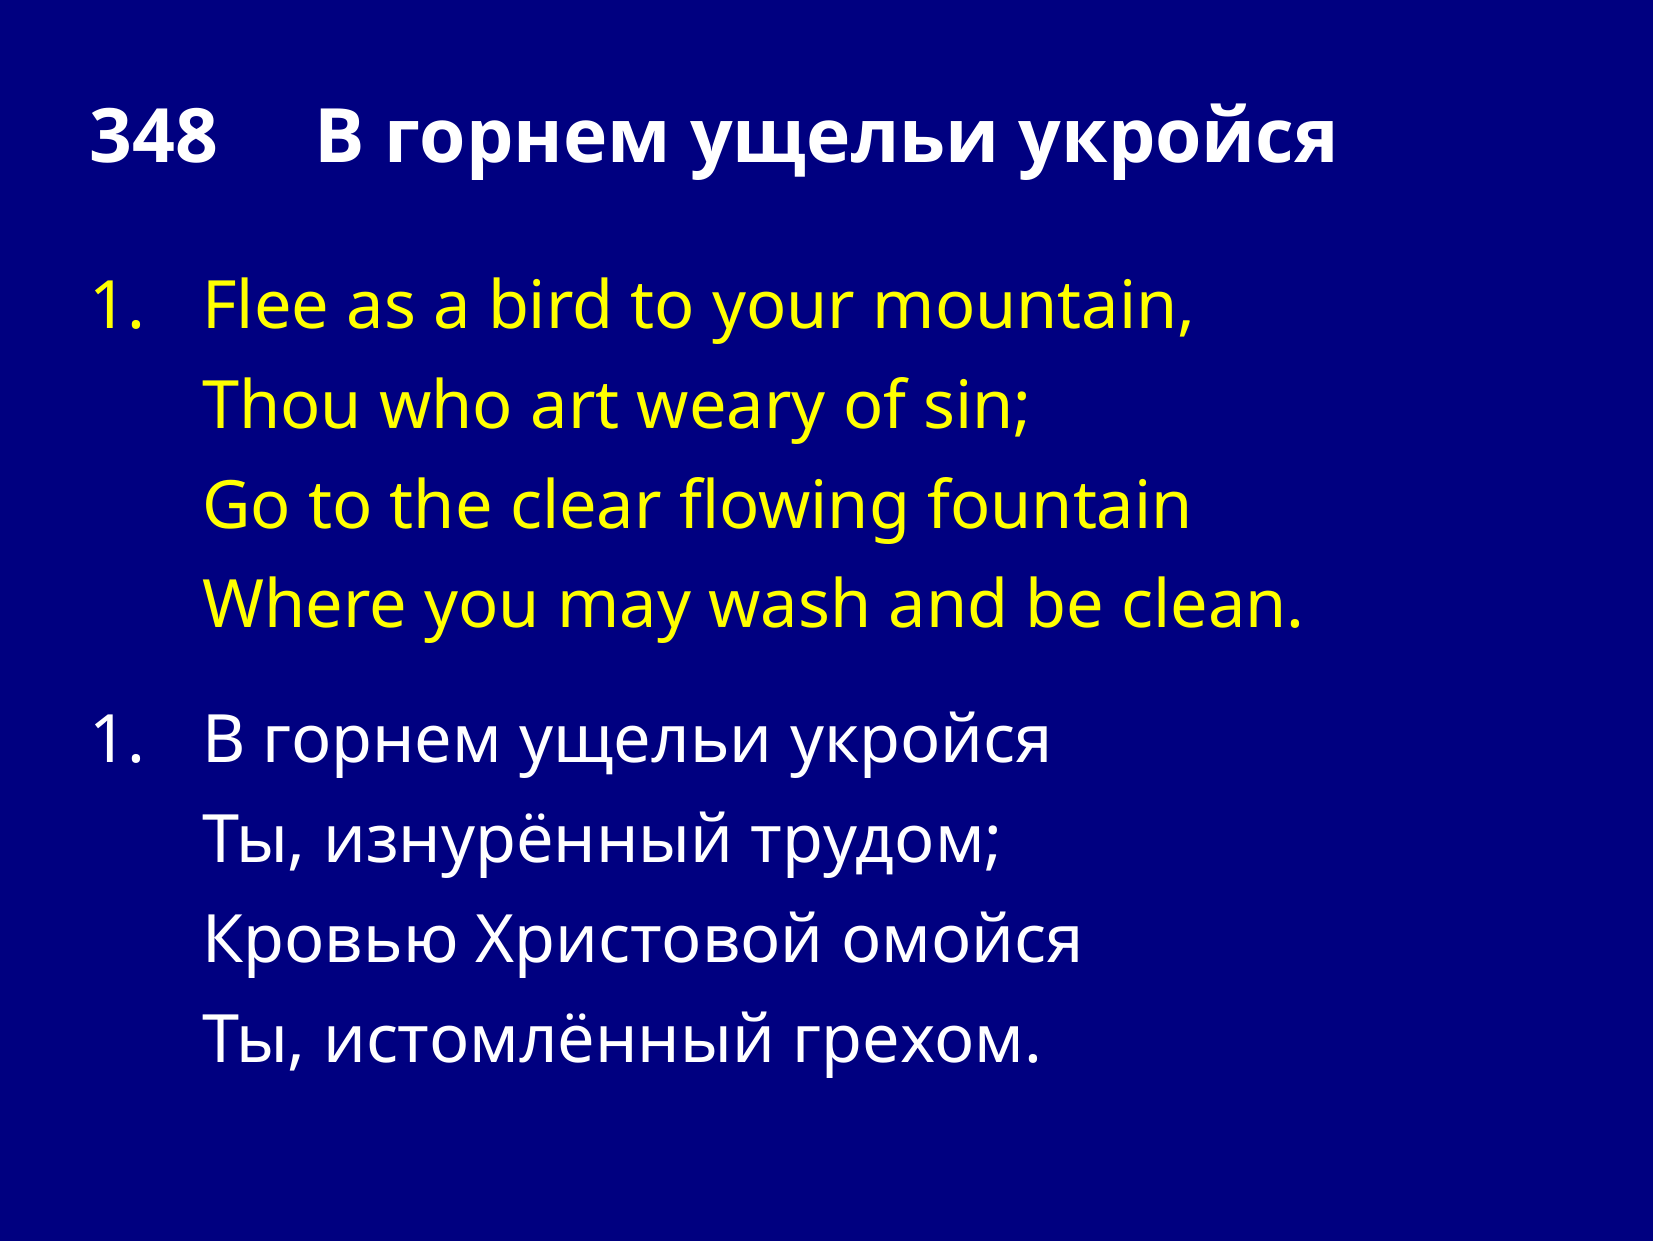

348	В горнем ущельи укройся
1.	Flee as a bird to your mountain,
	Thou who art weary of sin;
	Go to the clear flowing fountain
	Where you may wash and be clean.
1.	В горнем ущельи укройся
	Ты, изнурённый трудом;
	Кровью Христовой омойся
	Ты, истомлённый грехом.